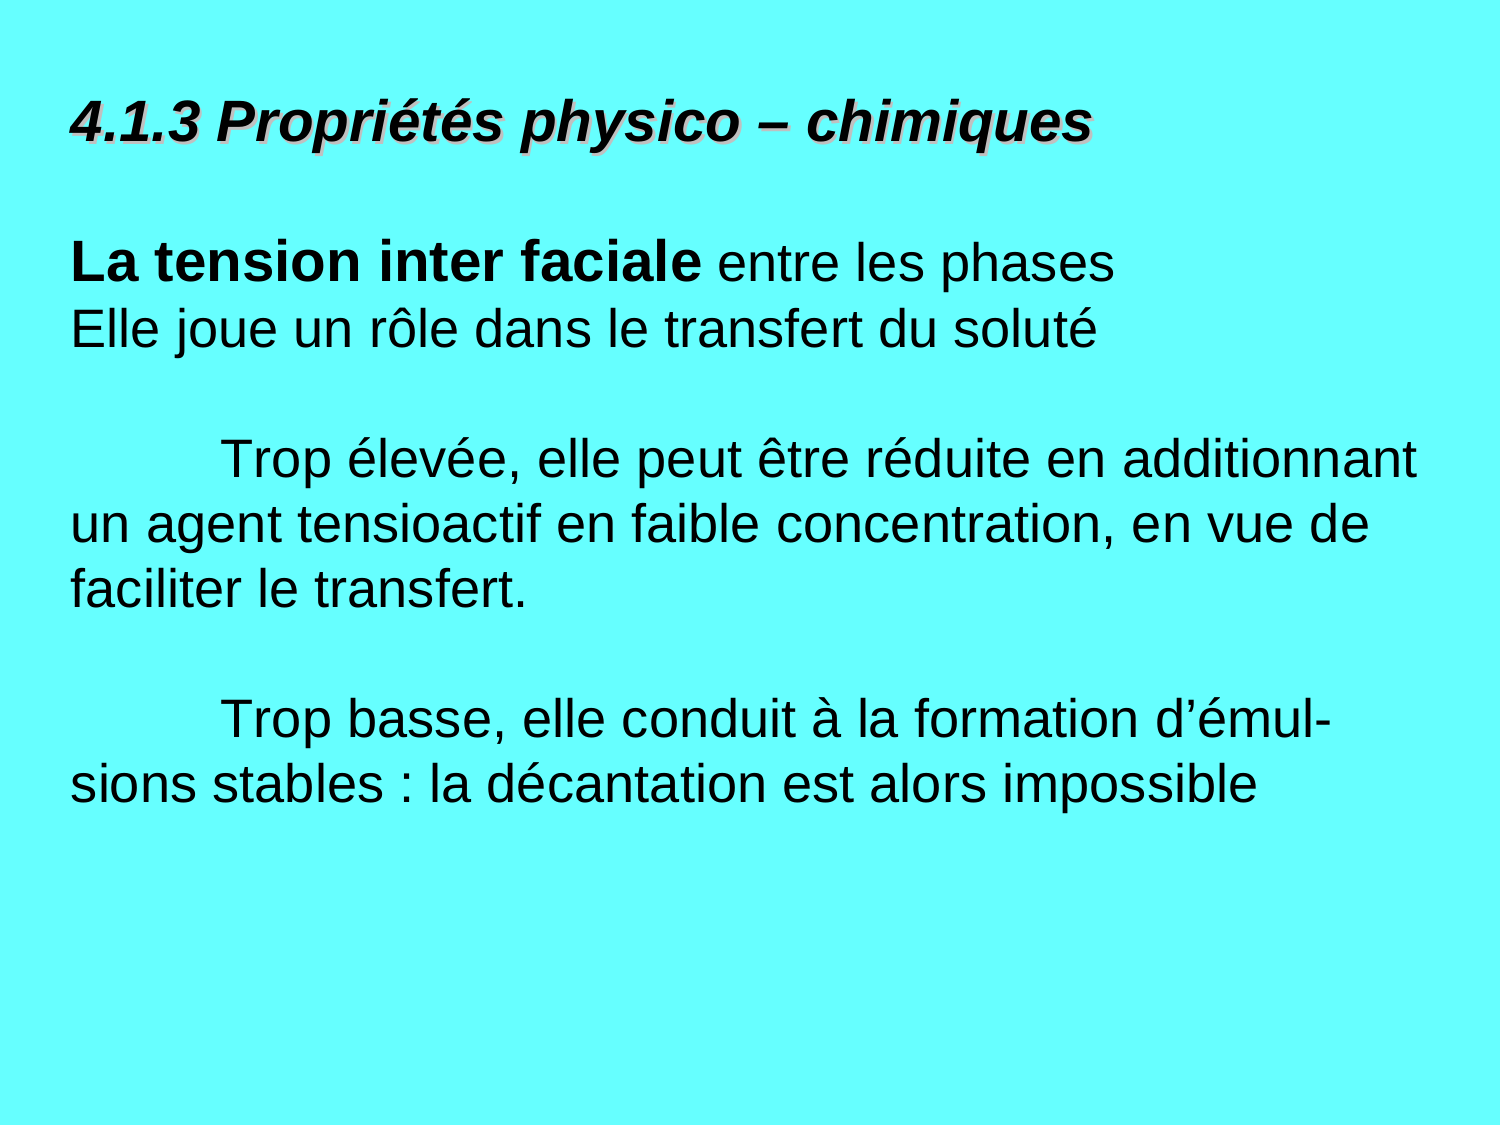

4.1.3 Propriétés physico – chimiques
La tension inter faciale entre les phases
Elle joue un rôle dans le transfert du soluté
	Trop élevée, elle peut être réduite en additionnant un agent tensioactif en faible concentration, en vue de faciliter le transfert.
	Trop basse, elle conduit à la formation d’émul-sions stables : la décantation est alors impossible